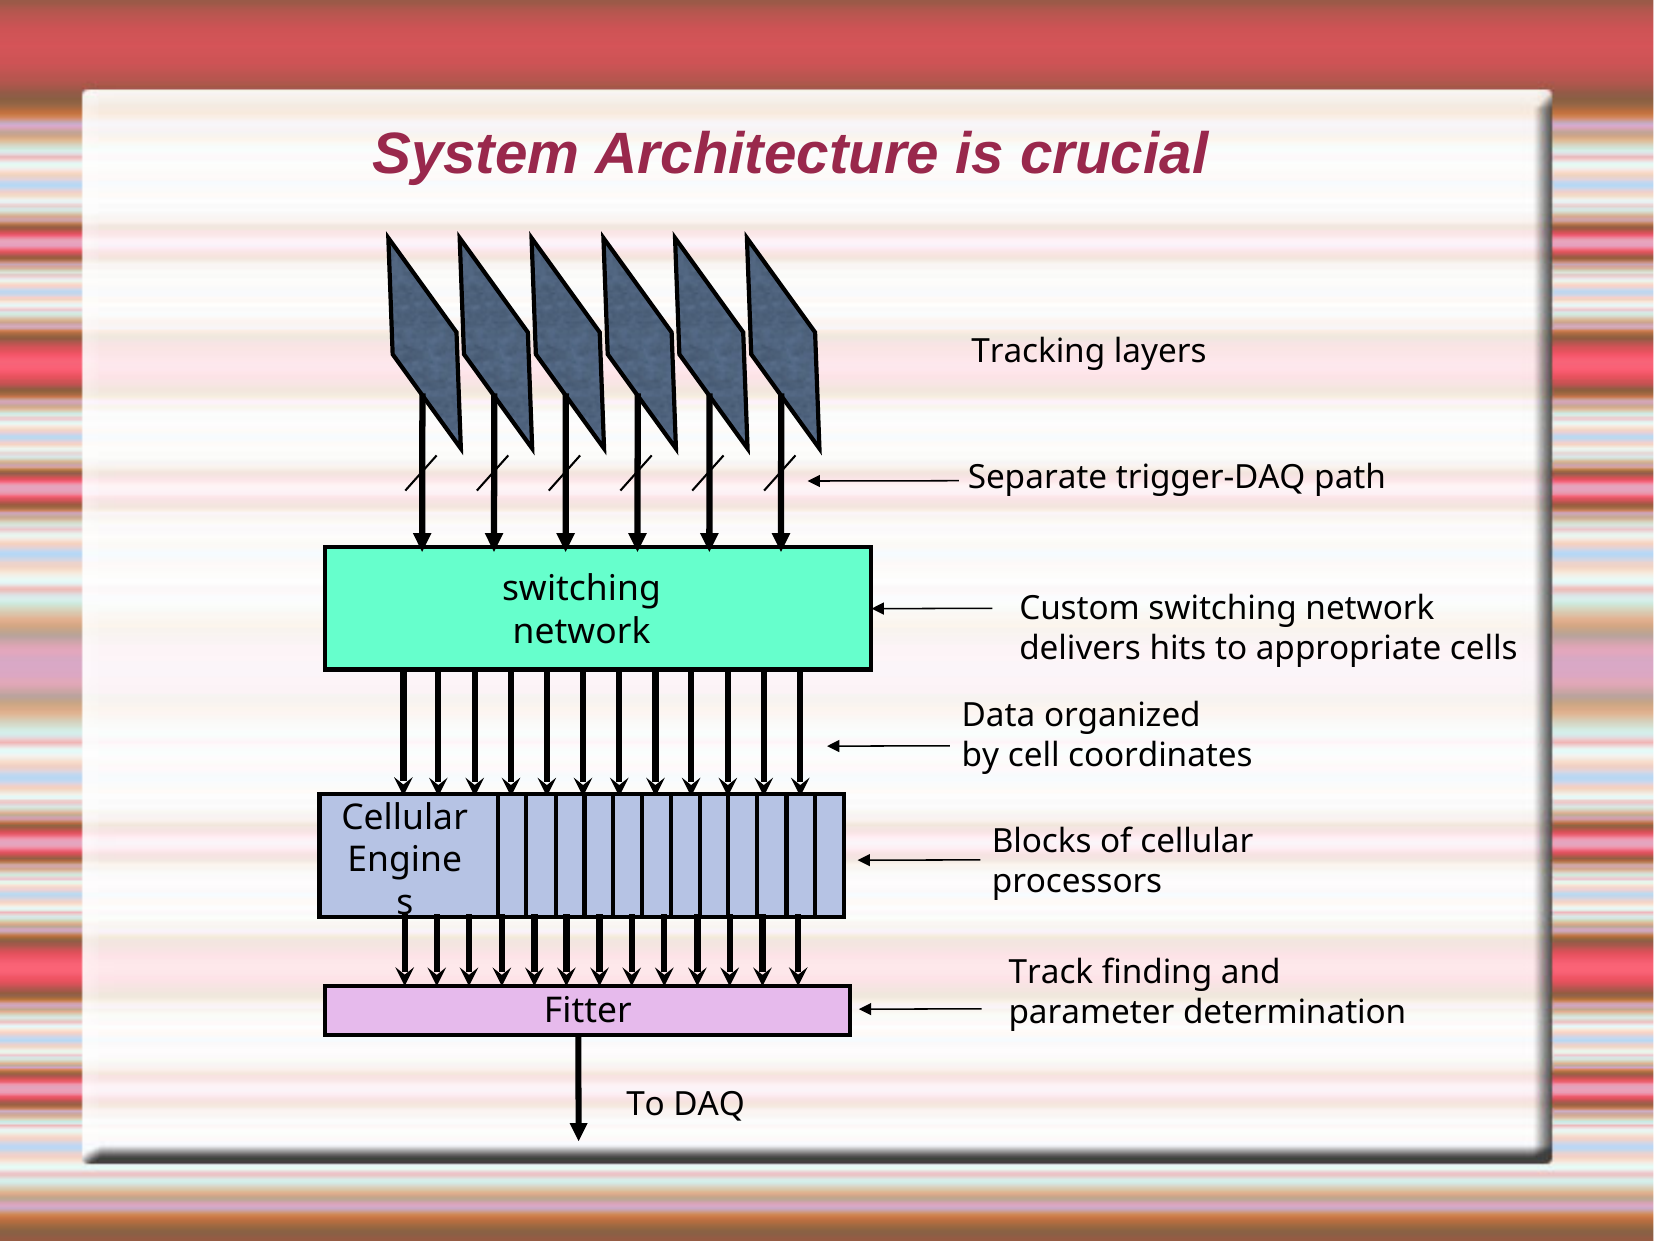

System Architecture is crucial
Tracking layers
Separate trigger-DAQ path
switching network
Cellular
Engines
Fitter
Custom switching network
delivers hits to appropriate cells
Data organized
by cell coordinates
Blocks of cellular
processors
Track finding and
parameter determination
To DAQ